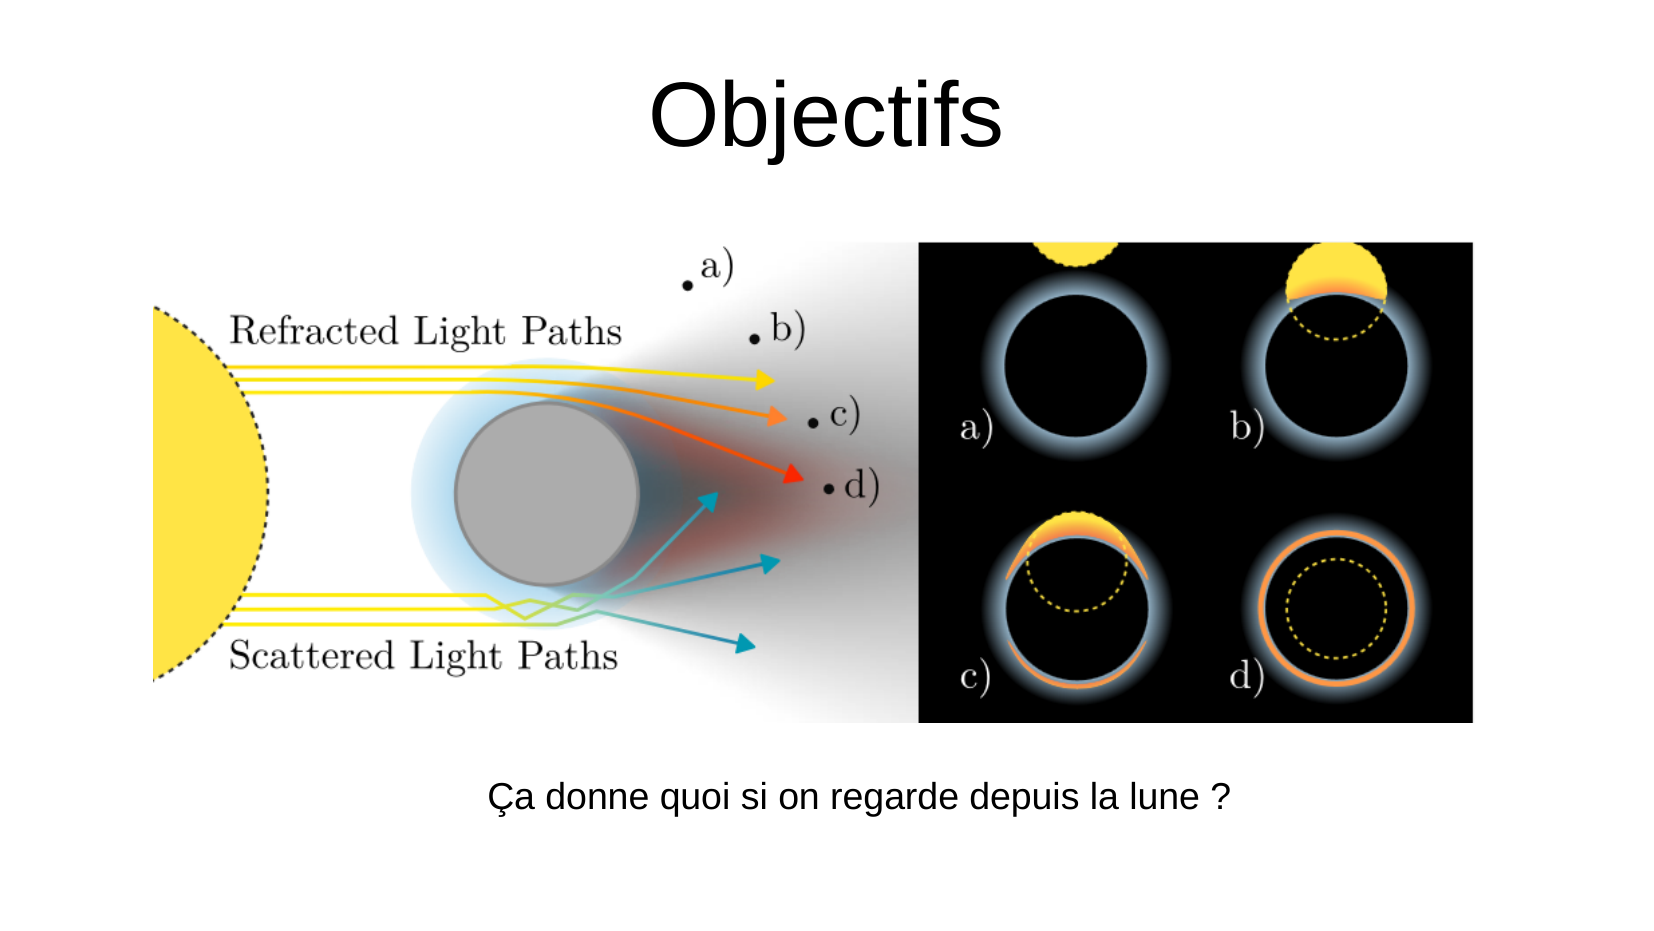

# Objectifs
Ça donne quoi si on regarde depuis la lune ?